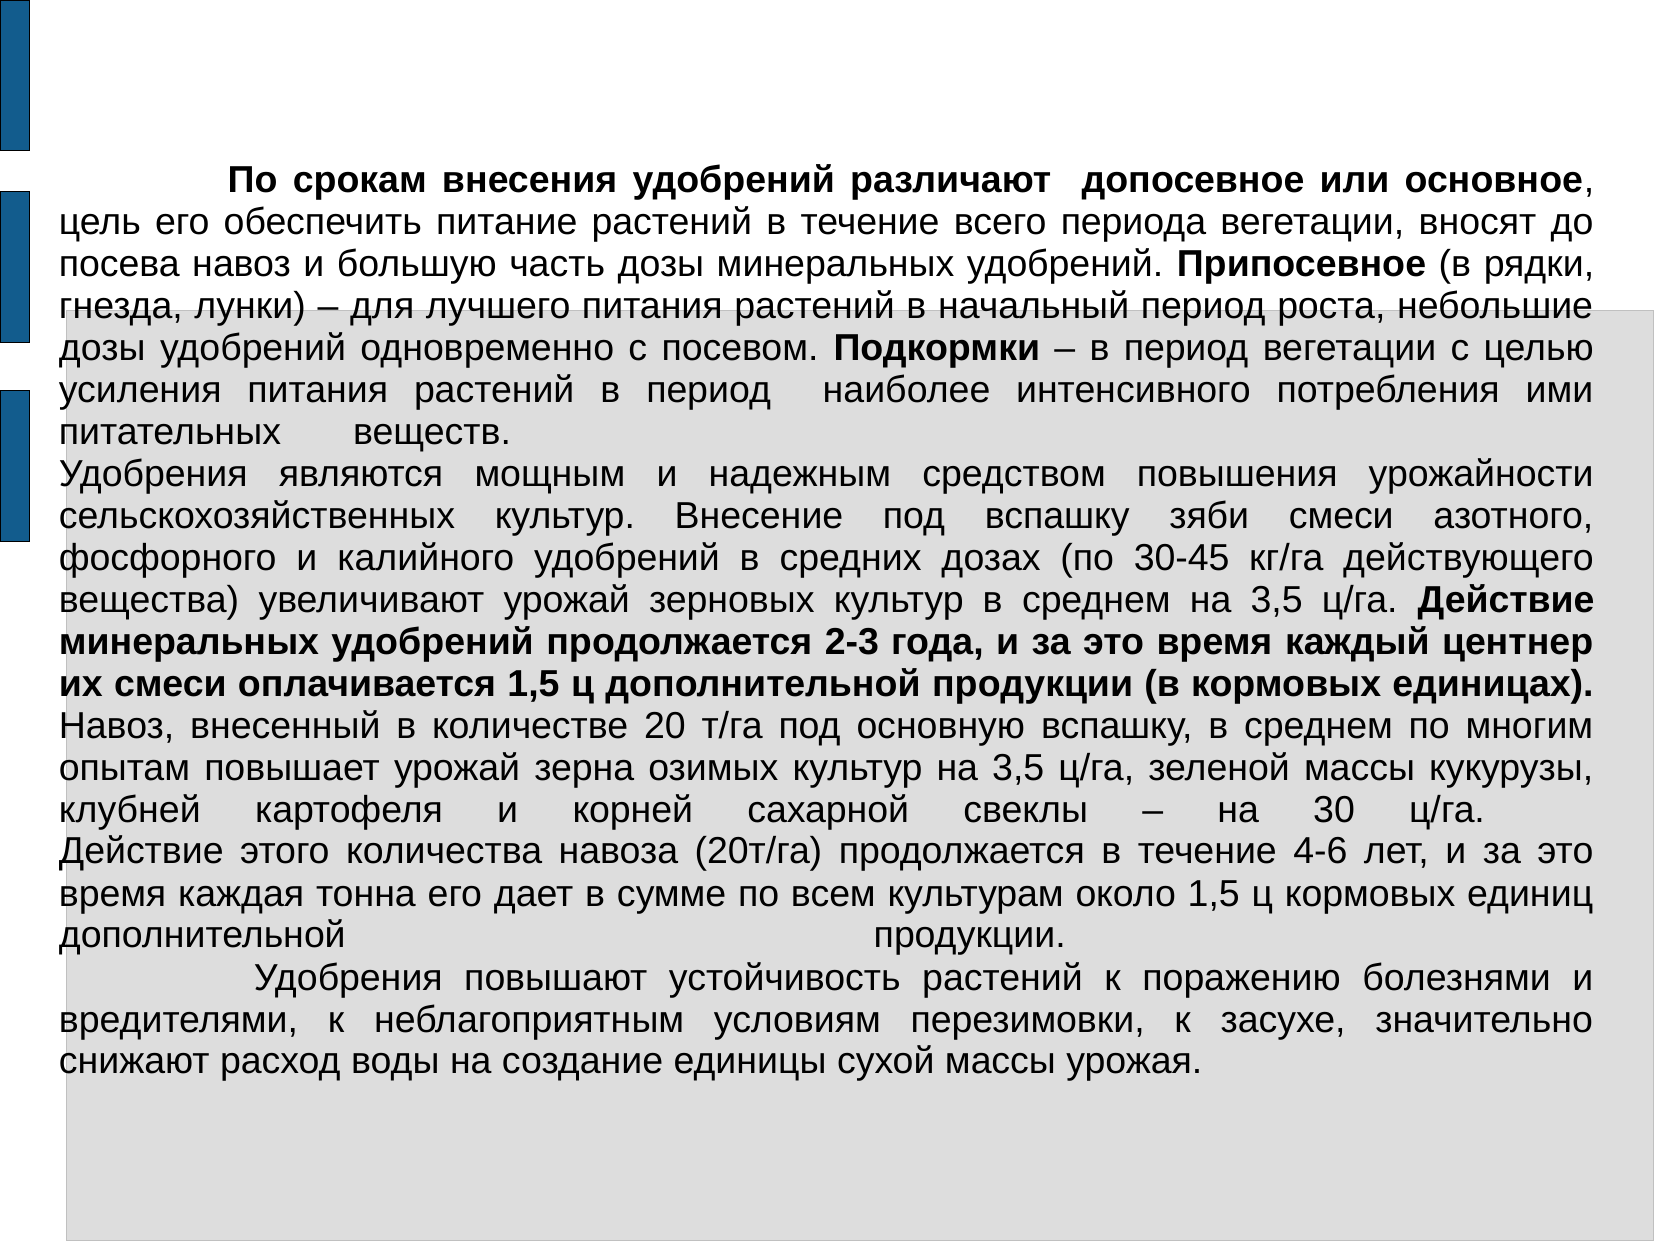

# По срокам внесения удобрений различают допосевное или основное, цель его обеспечить питание растений в течение всего периода вегетации, вносят до посева навоз и большую часть дозы минеральных удобрений. Припосевное (в рядки, гнезда, лунки) – для лучшего питания растений в начальный период роста, небольшие дозы удобрений одновременно с посевом. Подкормки – в период вегетации с целью усиления питания растений в период наиболее интенсивного потребления ими питательных веществ. Удобрения являются мощным и надежным средством повышения урожайности сельскохозяйственных культур. Внесение под вспашку зяби смеси азотного, фосфорного и калийного удобрений в средних дозах (по 30-45 кг/га действующего вещества) увеличивают урожай зерновых культур в среднем на 3,5 ц/га. Действие минеральных удобрений продолжается 2-3 года, и за это время каждый центнер их смеси оплачивается 1,5 ц дополнительной продукции (в кормовых единицах). Навоз, внесенный в количестве 20 т/га под основную вспашку, в среднем по многим опытам повышает урожай зерна озимых культур на 3,5 ц/га, зеленой массы кукурузы, клубней картофеля и корней сахарной свеклы – на 30 ц/га. Действие этого количества навоза (20т/га) продолжается в течение 4-6 лет, и за это время каждая тонна его дает в сумме по всем культурам около 1,5 ц кормовых единиц дополнительной продукции. Удобрения повышают устойчивость растений к поражению болезнями и вредителями, к неблагоприятным условиям перезимовки, к засухе, значительно снижают расход воды на создание единицы сухой массы урожая.